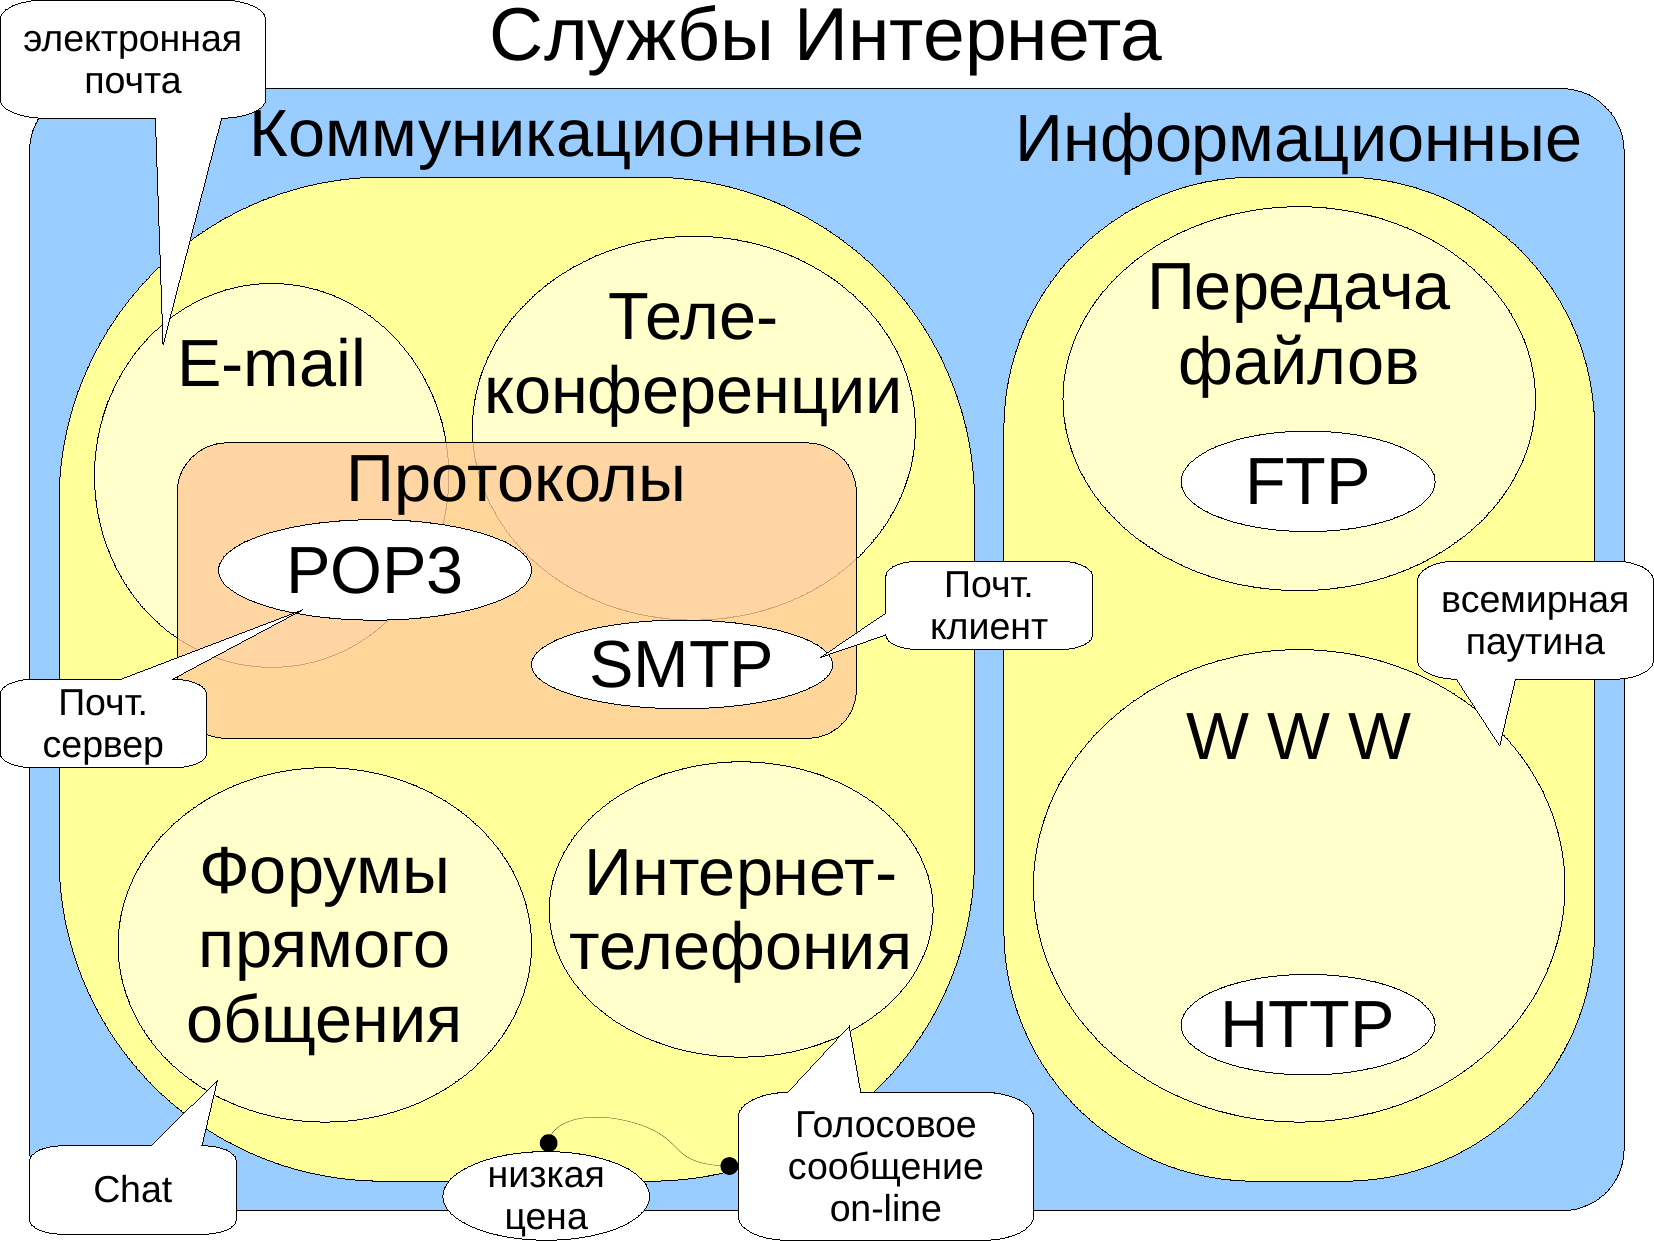

электронная почта
Службы Интернета
Коммуникационные
Информационные
Передача
файлов
Теле-
конференции
E-mail
FTP
Протоколы
POP3
Почт. клиент
всемирная
паутина
SMTP
W W W
Почт. сервер
Интернет-
телефония
Форумы
прямого
общения
HTTP
Голосовое
сообщение
on-line
Chat
низкая
цена